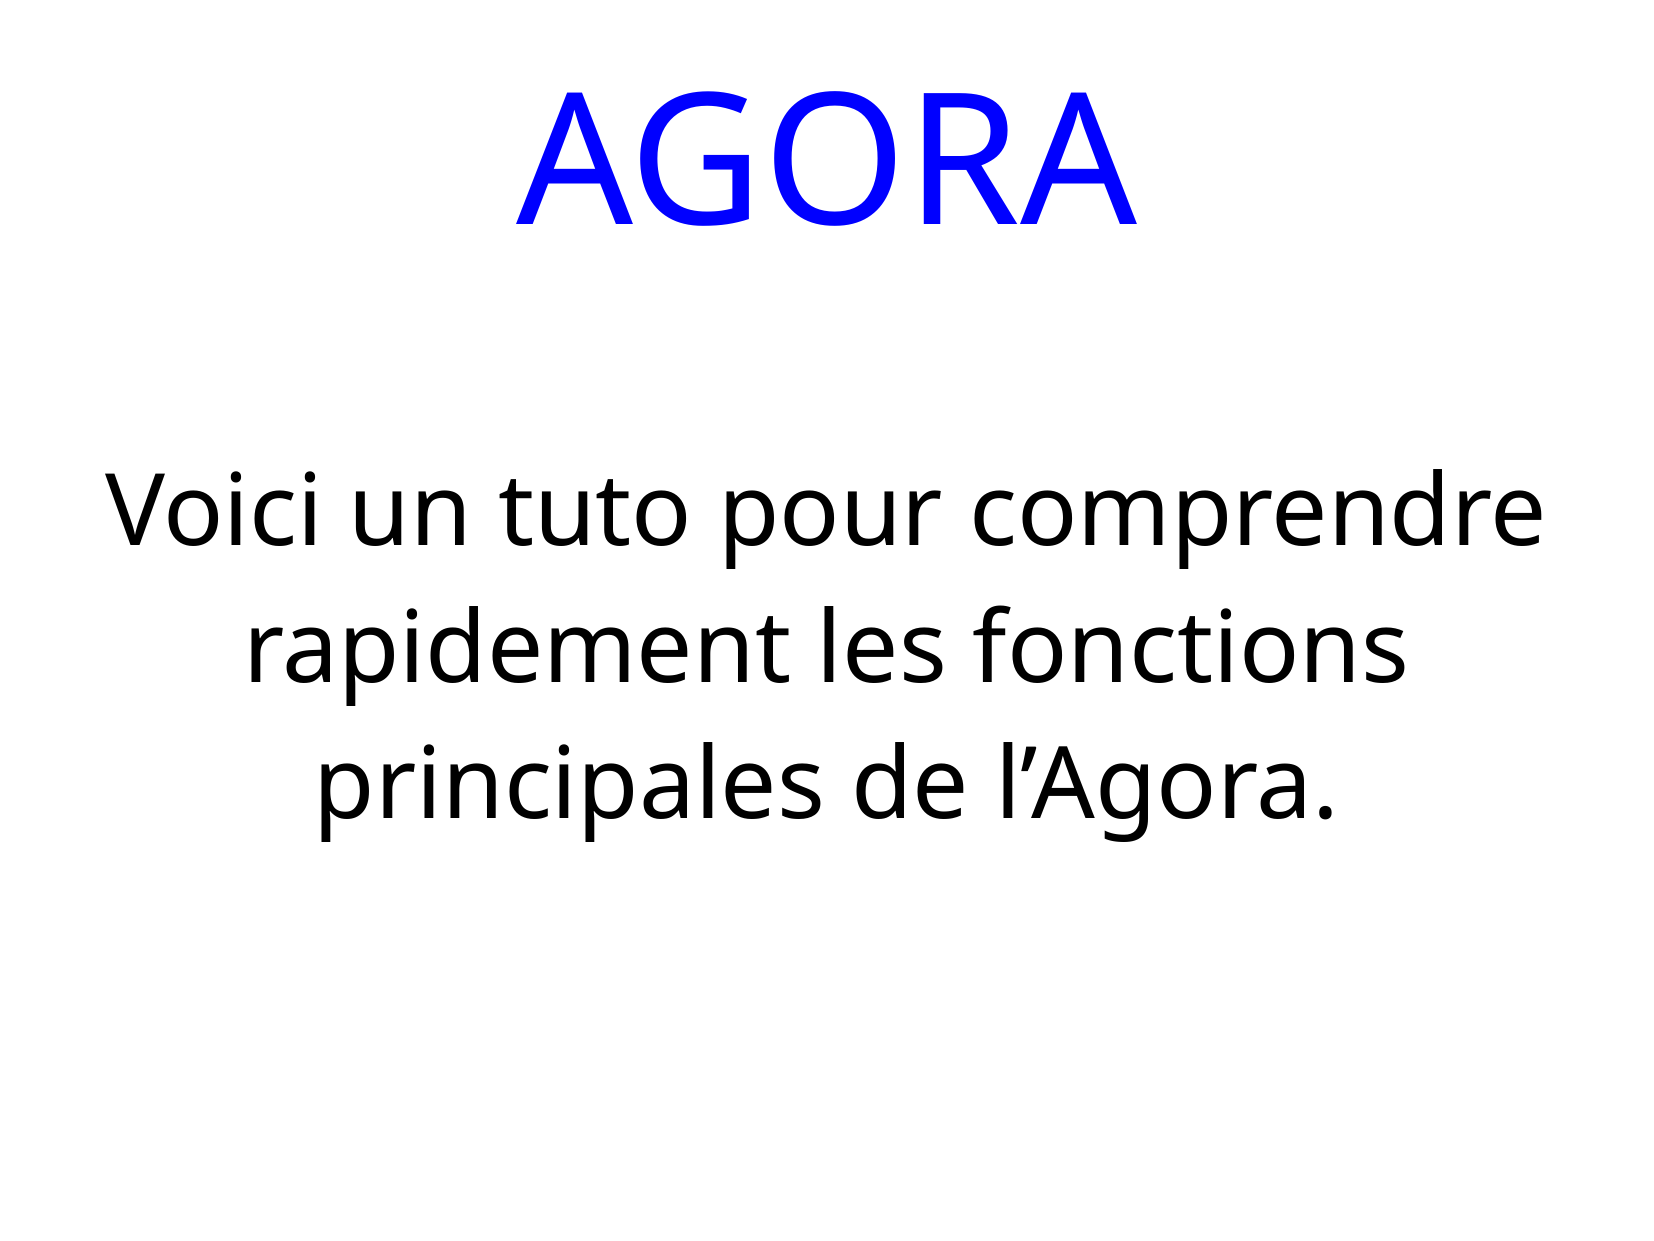

# AGORA
Voici un tuto pour comprendre rapidement les fonctions principales de l’Agora.